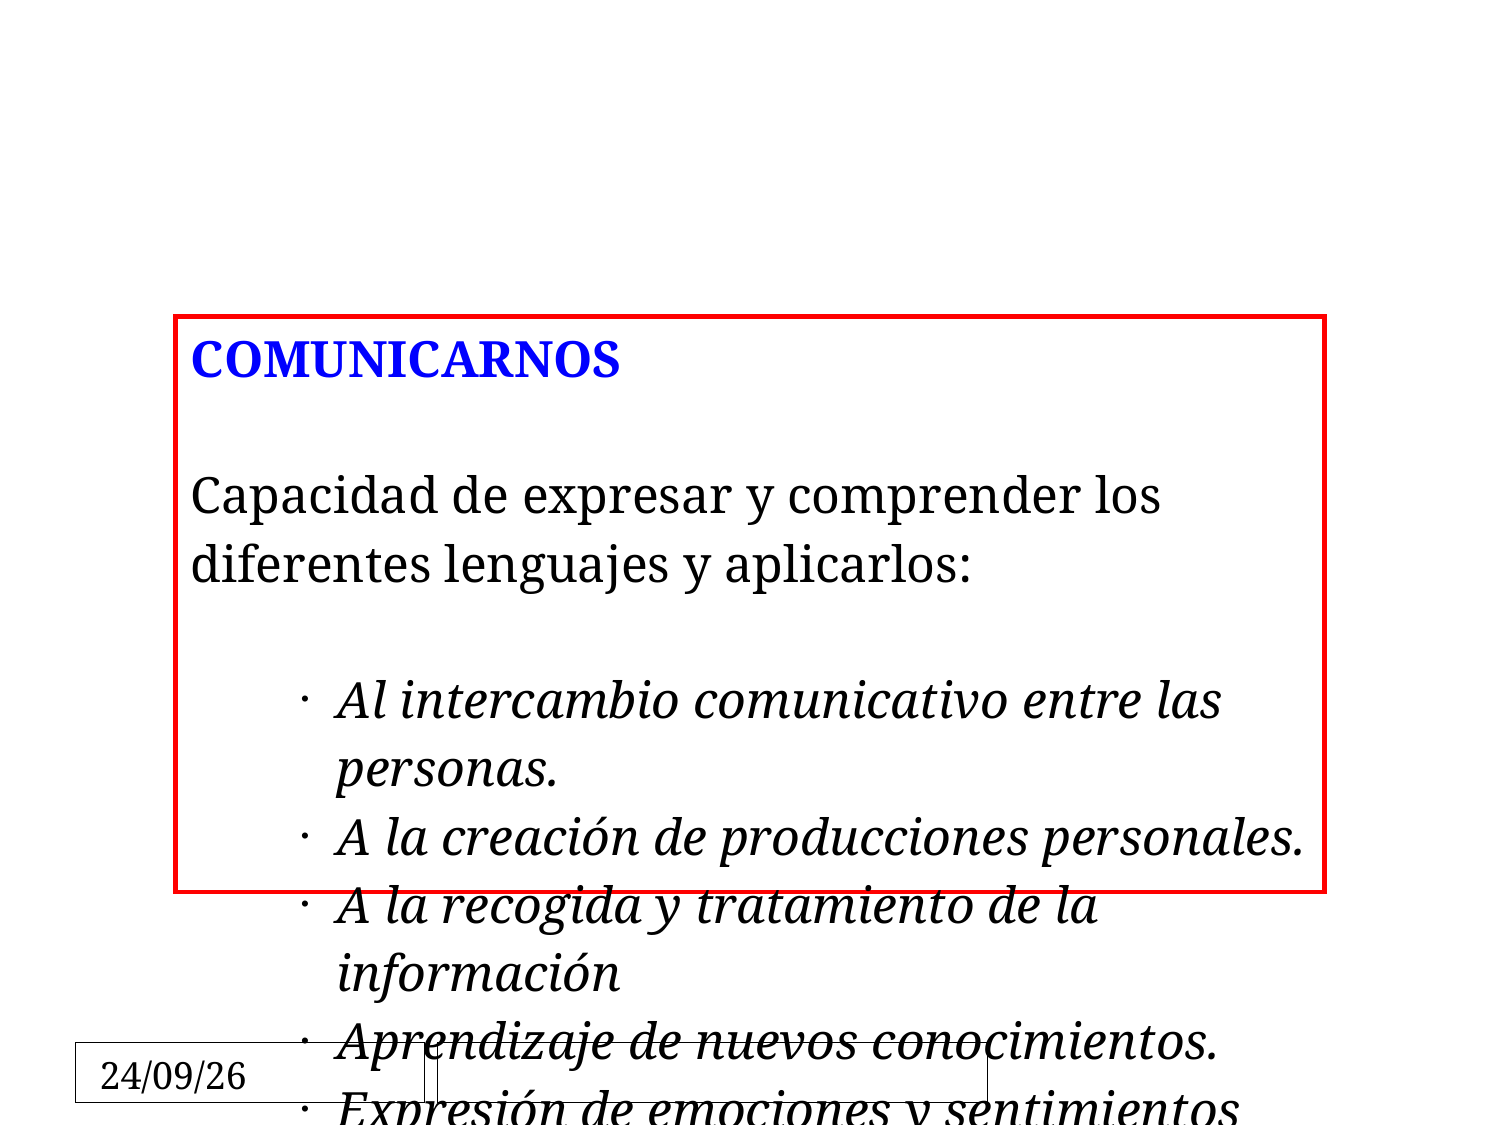

COMUNICARNOS
Capacidad de expresar y comprender los diferentes lenguajes y aplicarlos:
Al intercambio comunicativo entre las personas.
A la creación de producciones personales.
A la recogida y tratamiento de la información
Aprendizaje de nuevos conocimientos.
Expresión de emociones y sentimientos
Resolución dialogada de los conflictos.